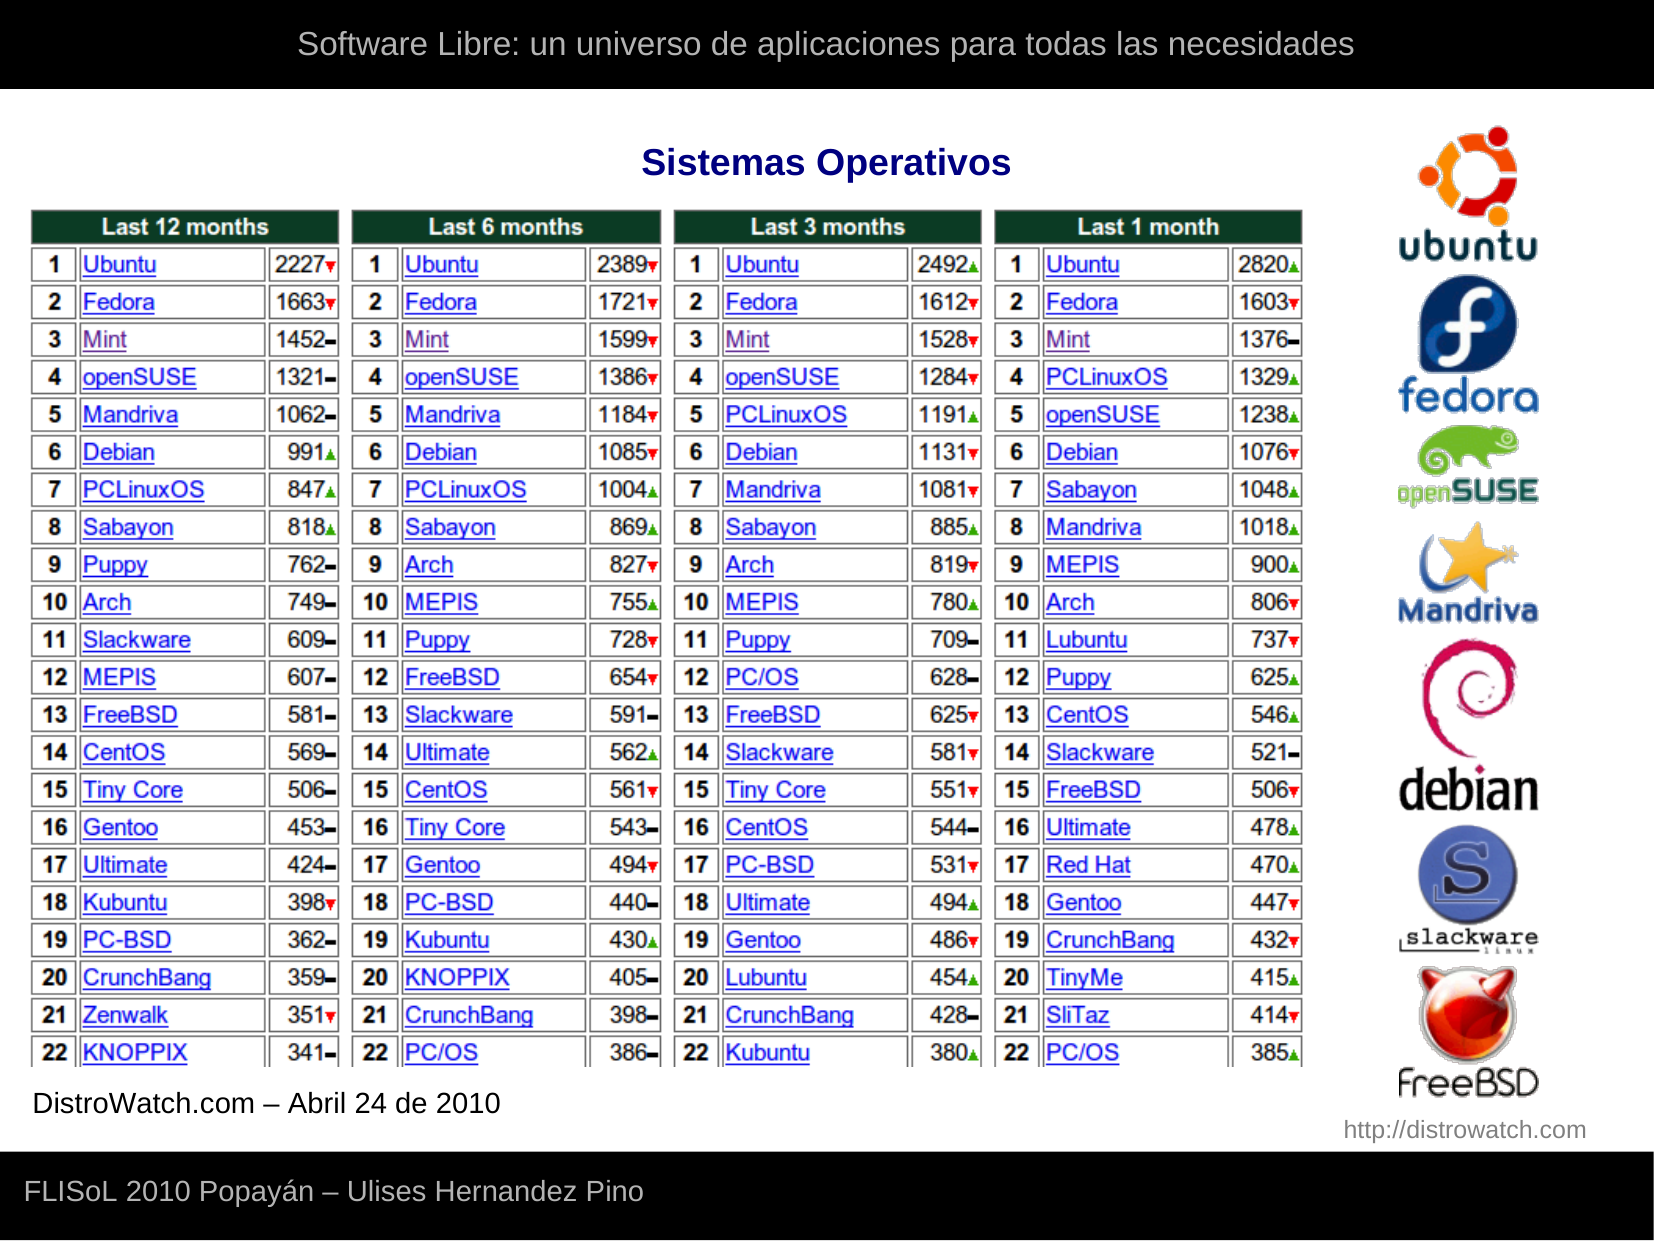

# Sistemas Operativos
DistroWatch.com – Abril 24 de 2010
http://distrowatch.com